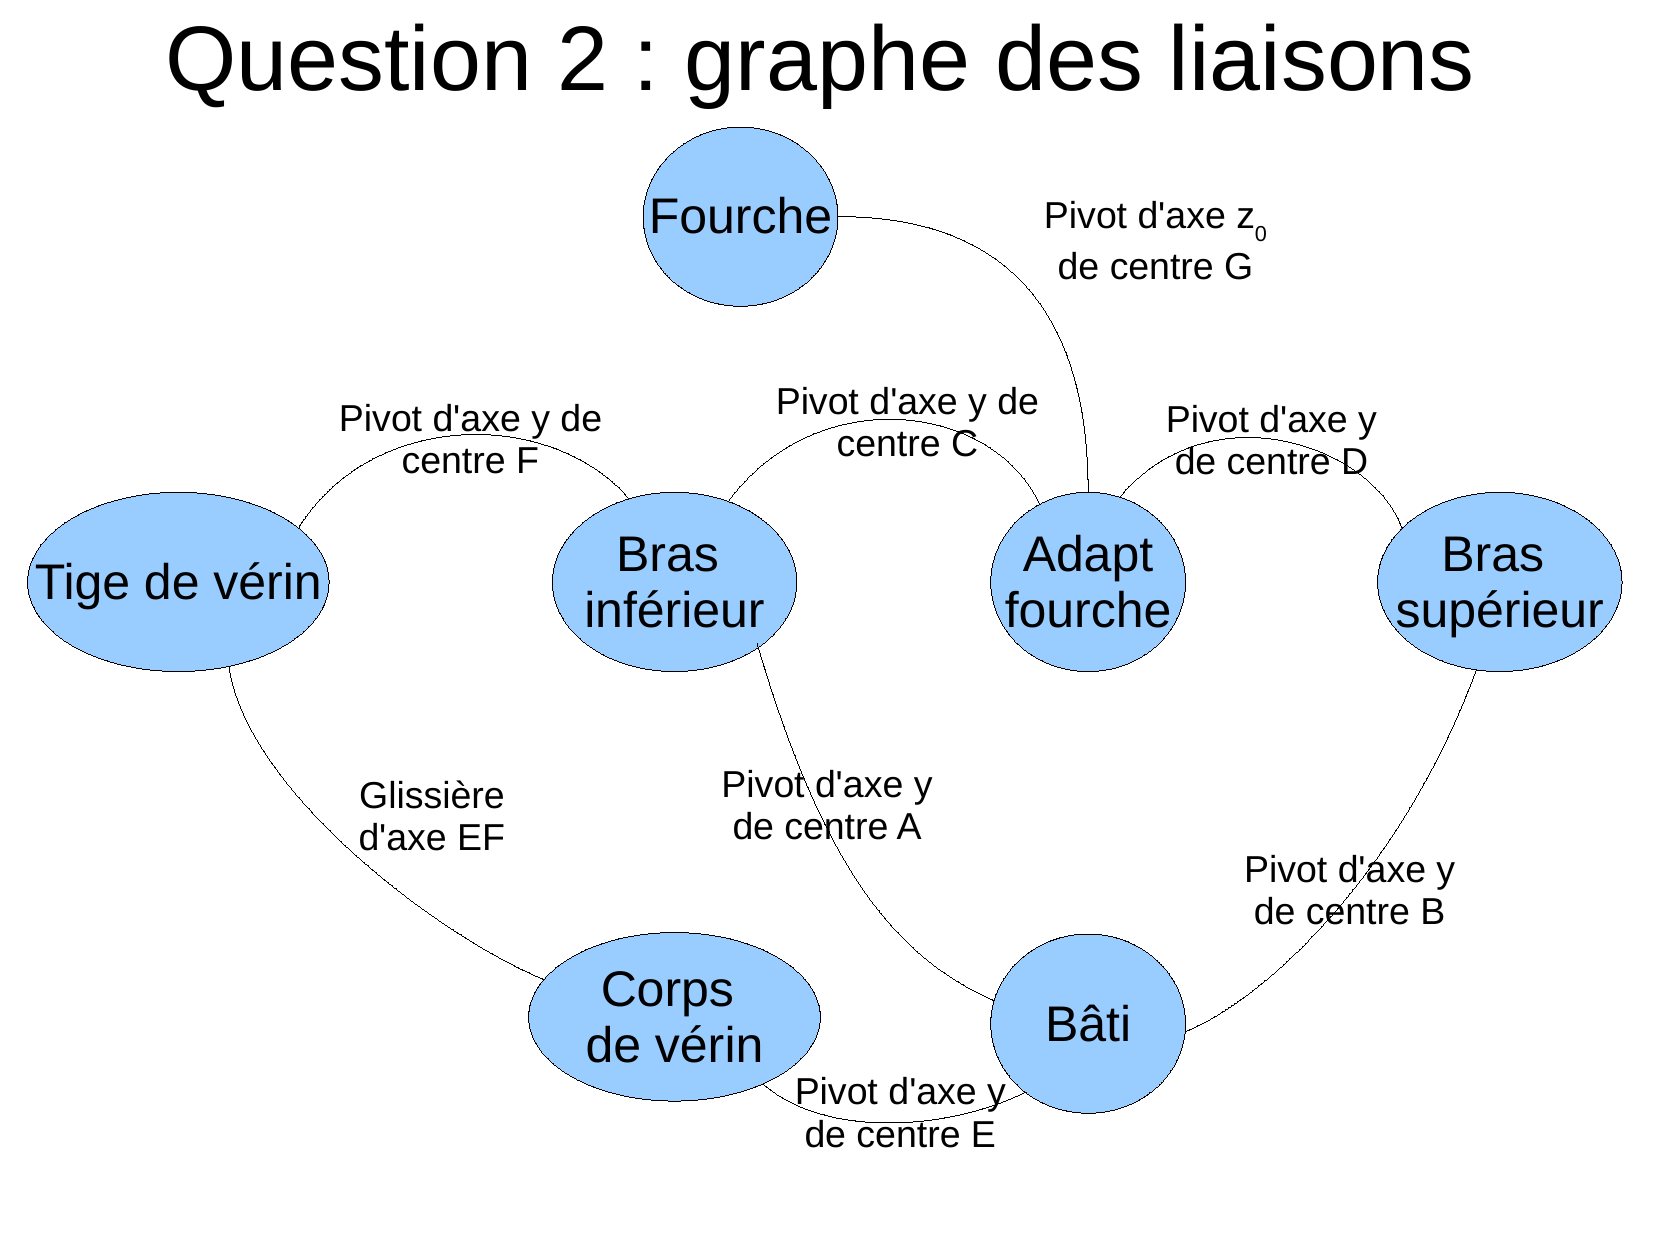

# Question 2 : graphe des liaisons
Fourche
Pivot d'axe z0 de centre G
Pivot d'axe y de centre C
Pivot d'axe y de centre F
Pivot d'axe y de centre D
Tige de vérin
Bras
inférieur
Adapt
fourche
Bras
supérieur
Pivot d'axe y de centre A
Glissière d'axe EF
Pivot d'axe y de centre B
Corps
de vérin
Bâti
Pivot d'axe y de centre E